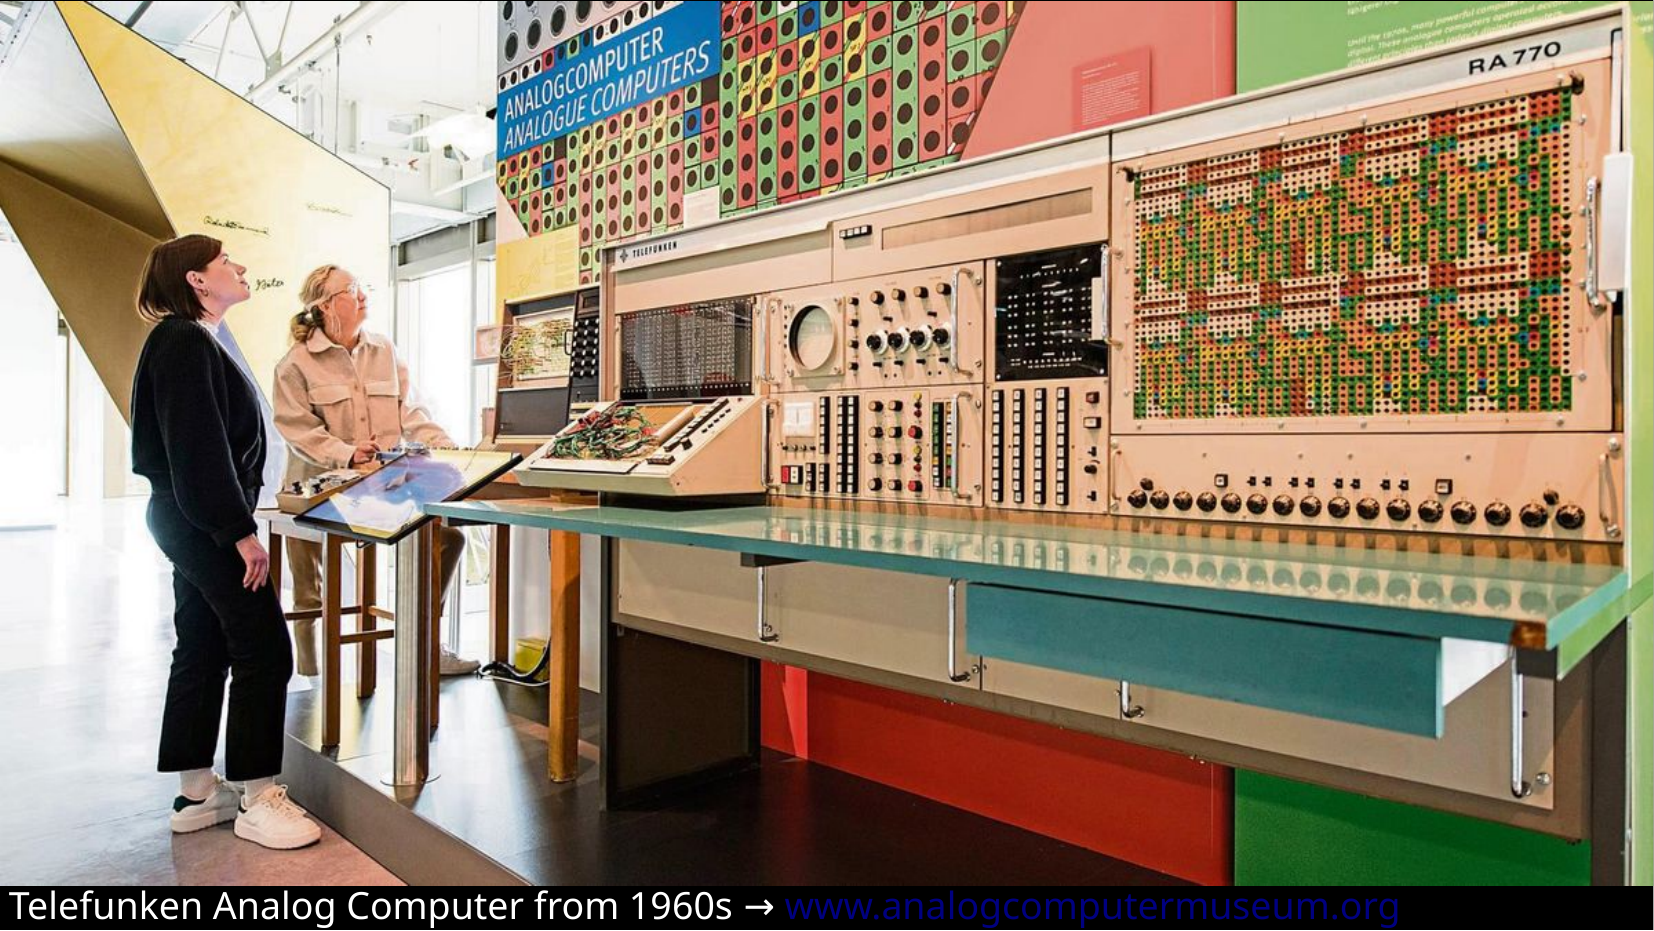

Telefunken Analog Computer from 1960s → www.analogcomputermuseum.org